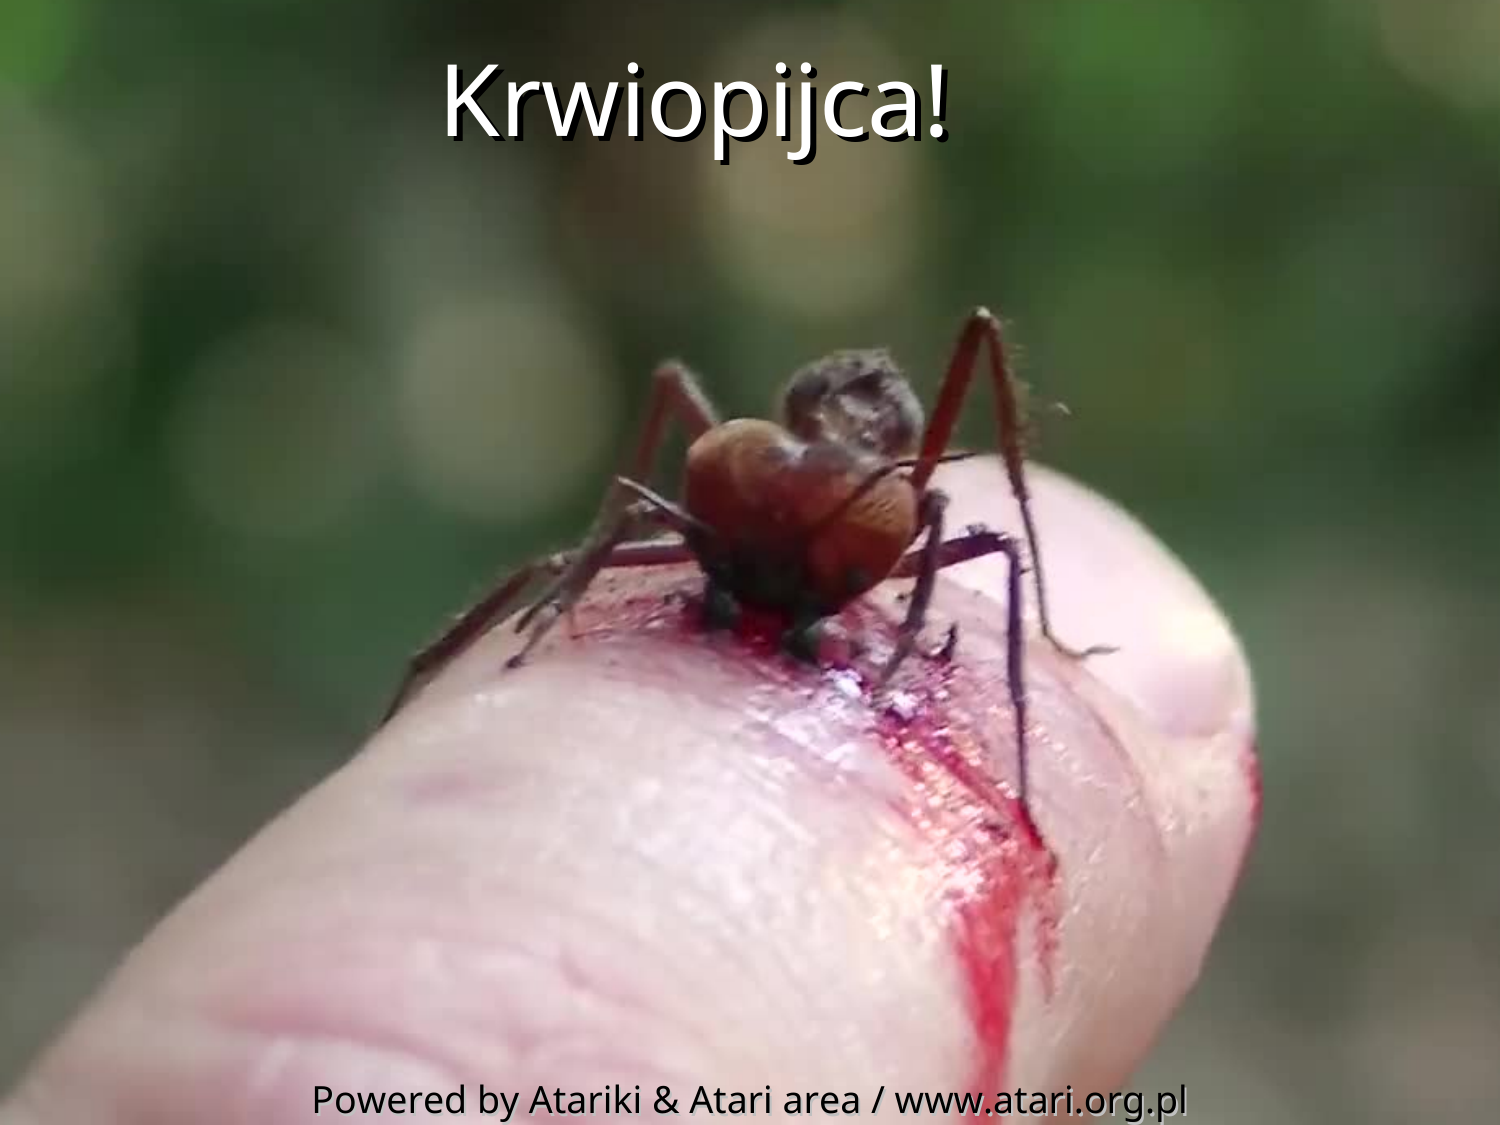

Krwiopijca!
21
Powered by Atariki & Atari area / www.atari.org.pl